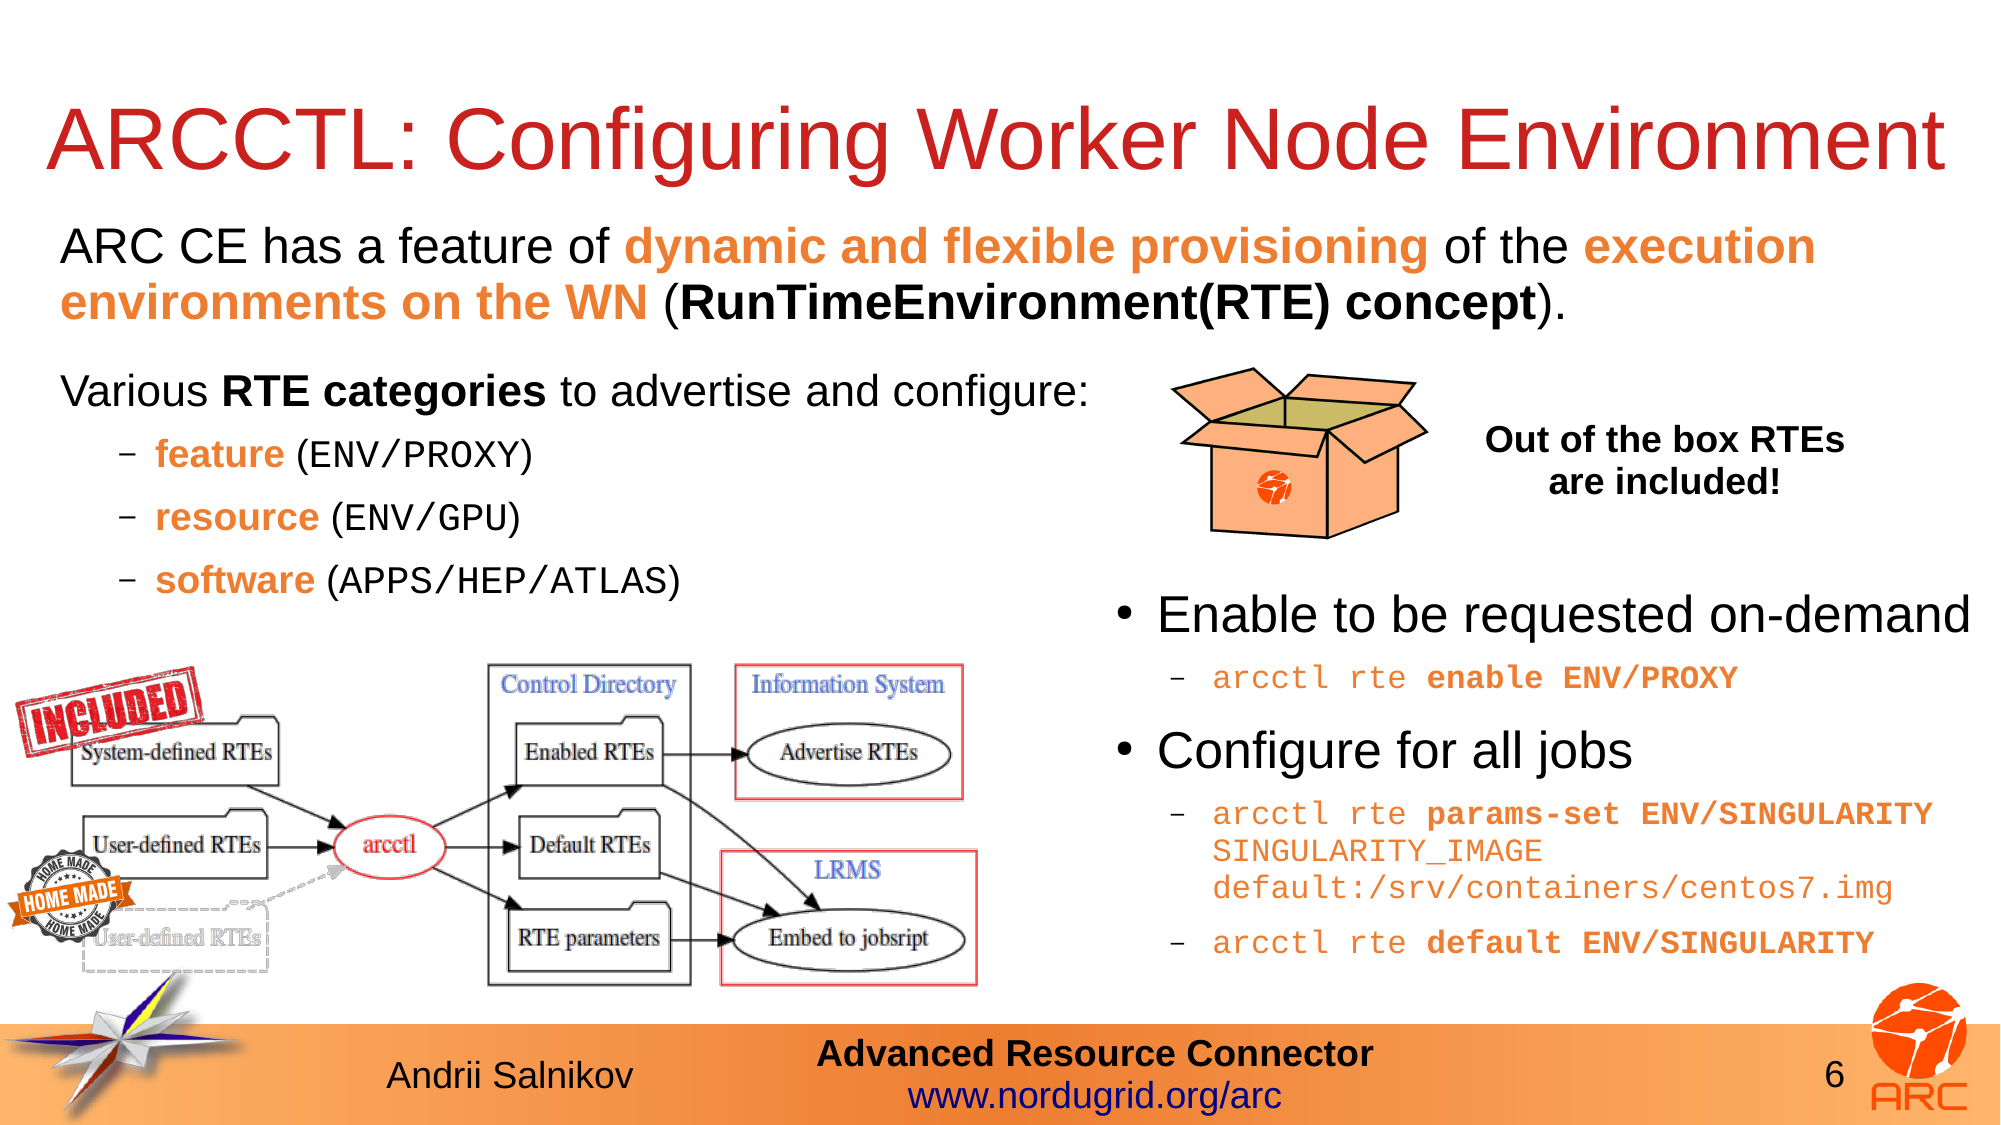

# ARCCTL: Configuring Worker Node Environment
ARC CE has a feature of dynamic and flexible provisioning of the execution environments on the WN (RunTimeEnvironment(RTE) concept).
Various RTE categories to advertise and configure:
feature (ENV/PROXY)
resource (ENV/GPU)
software (APPS/HEP/ATLAS)
Out of the box RTEs
are included!
Enable to be requested on-demand
arcctl rte enable ENV/PROXY
Configure for all jobs
arcctl rte params-set ENV/SINGULARITY SINGULARITY_IMAGE default:/srv/containers/centos7.img
arcctl rte default ENV/SINGULARITY
Andrii Salnikov
6